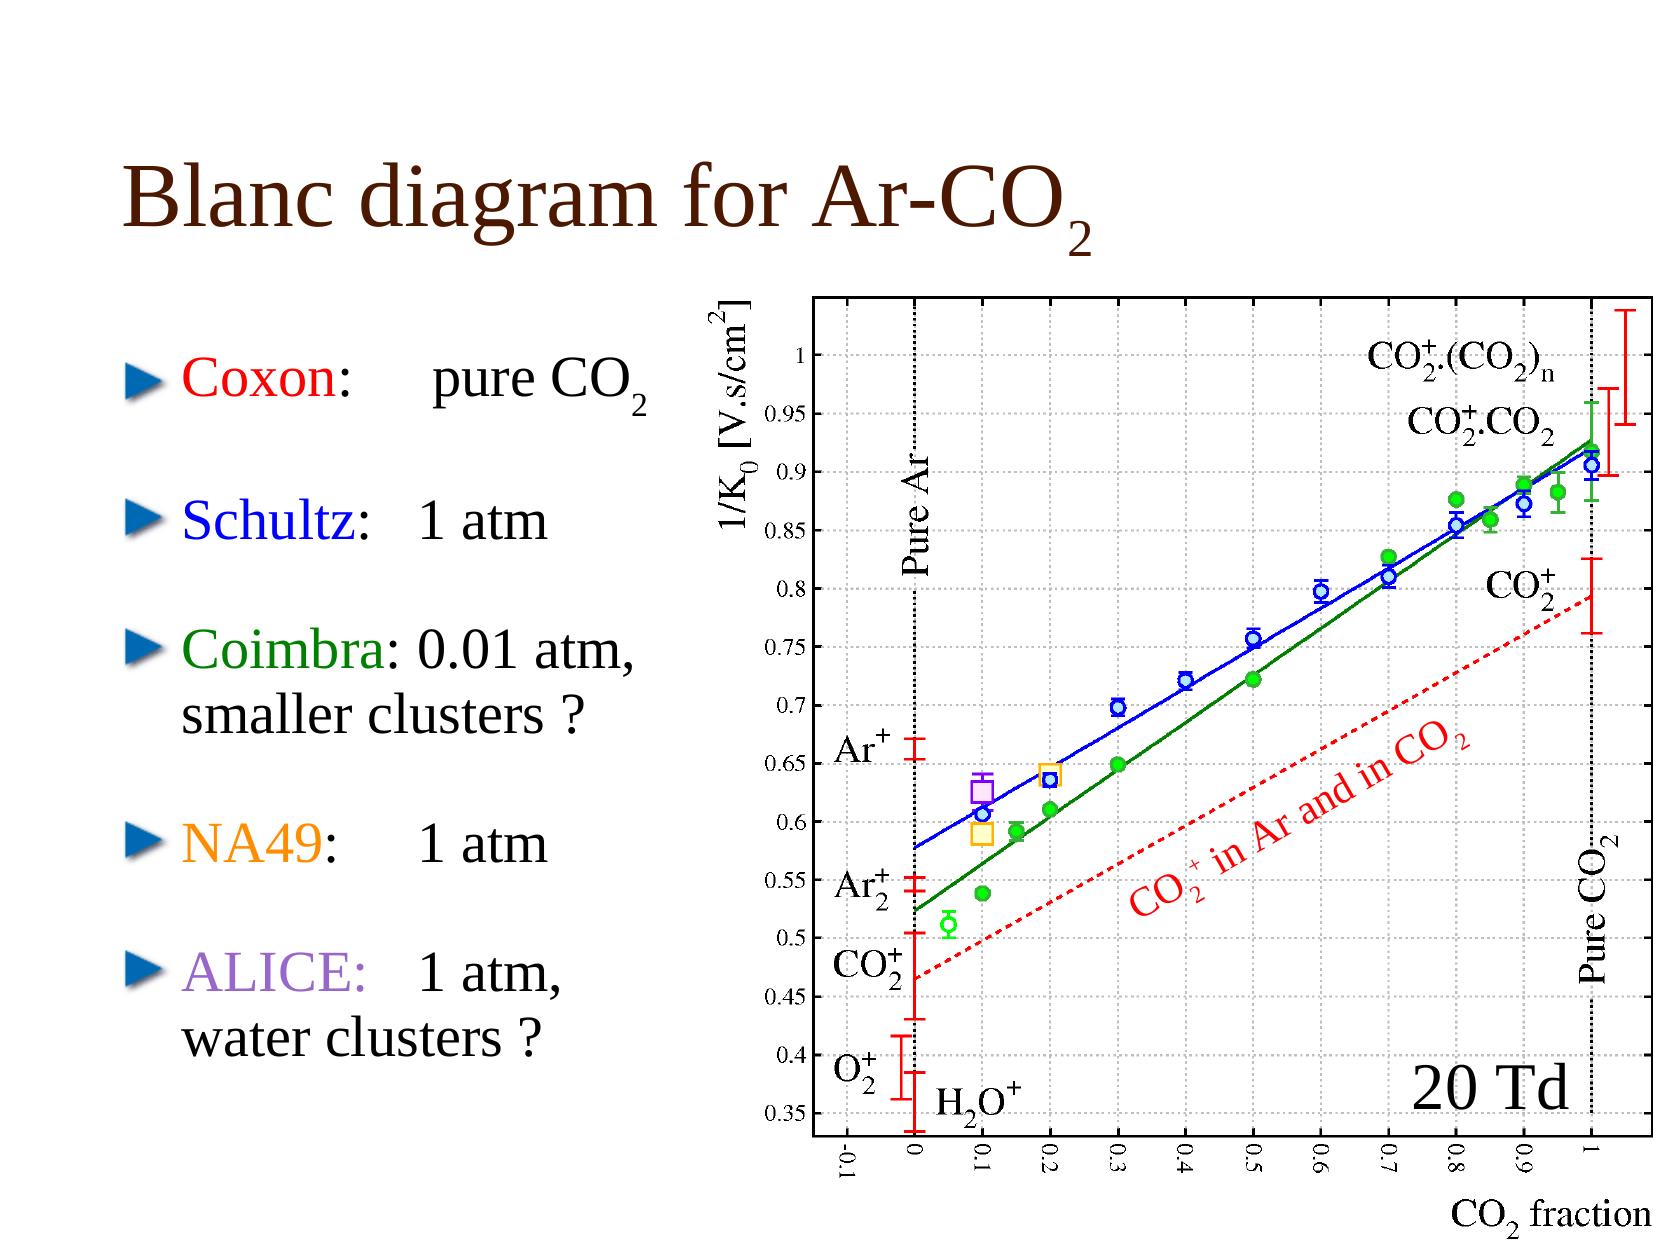

# Blanc diagram for Ar-CO2
Coxon:	 pure CO2
Schultz: 	1 atm
Coimbra: 	0.01 atm, smaller clusters ?
NA49: 	1 atm
ALICE:	1 atm, water clusters ?
CO2+ in Ar and in CO2
20 Td